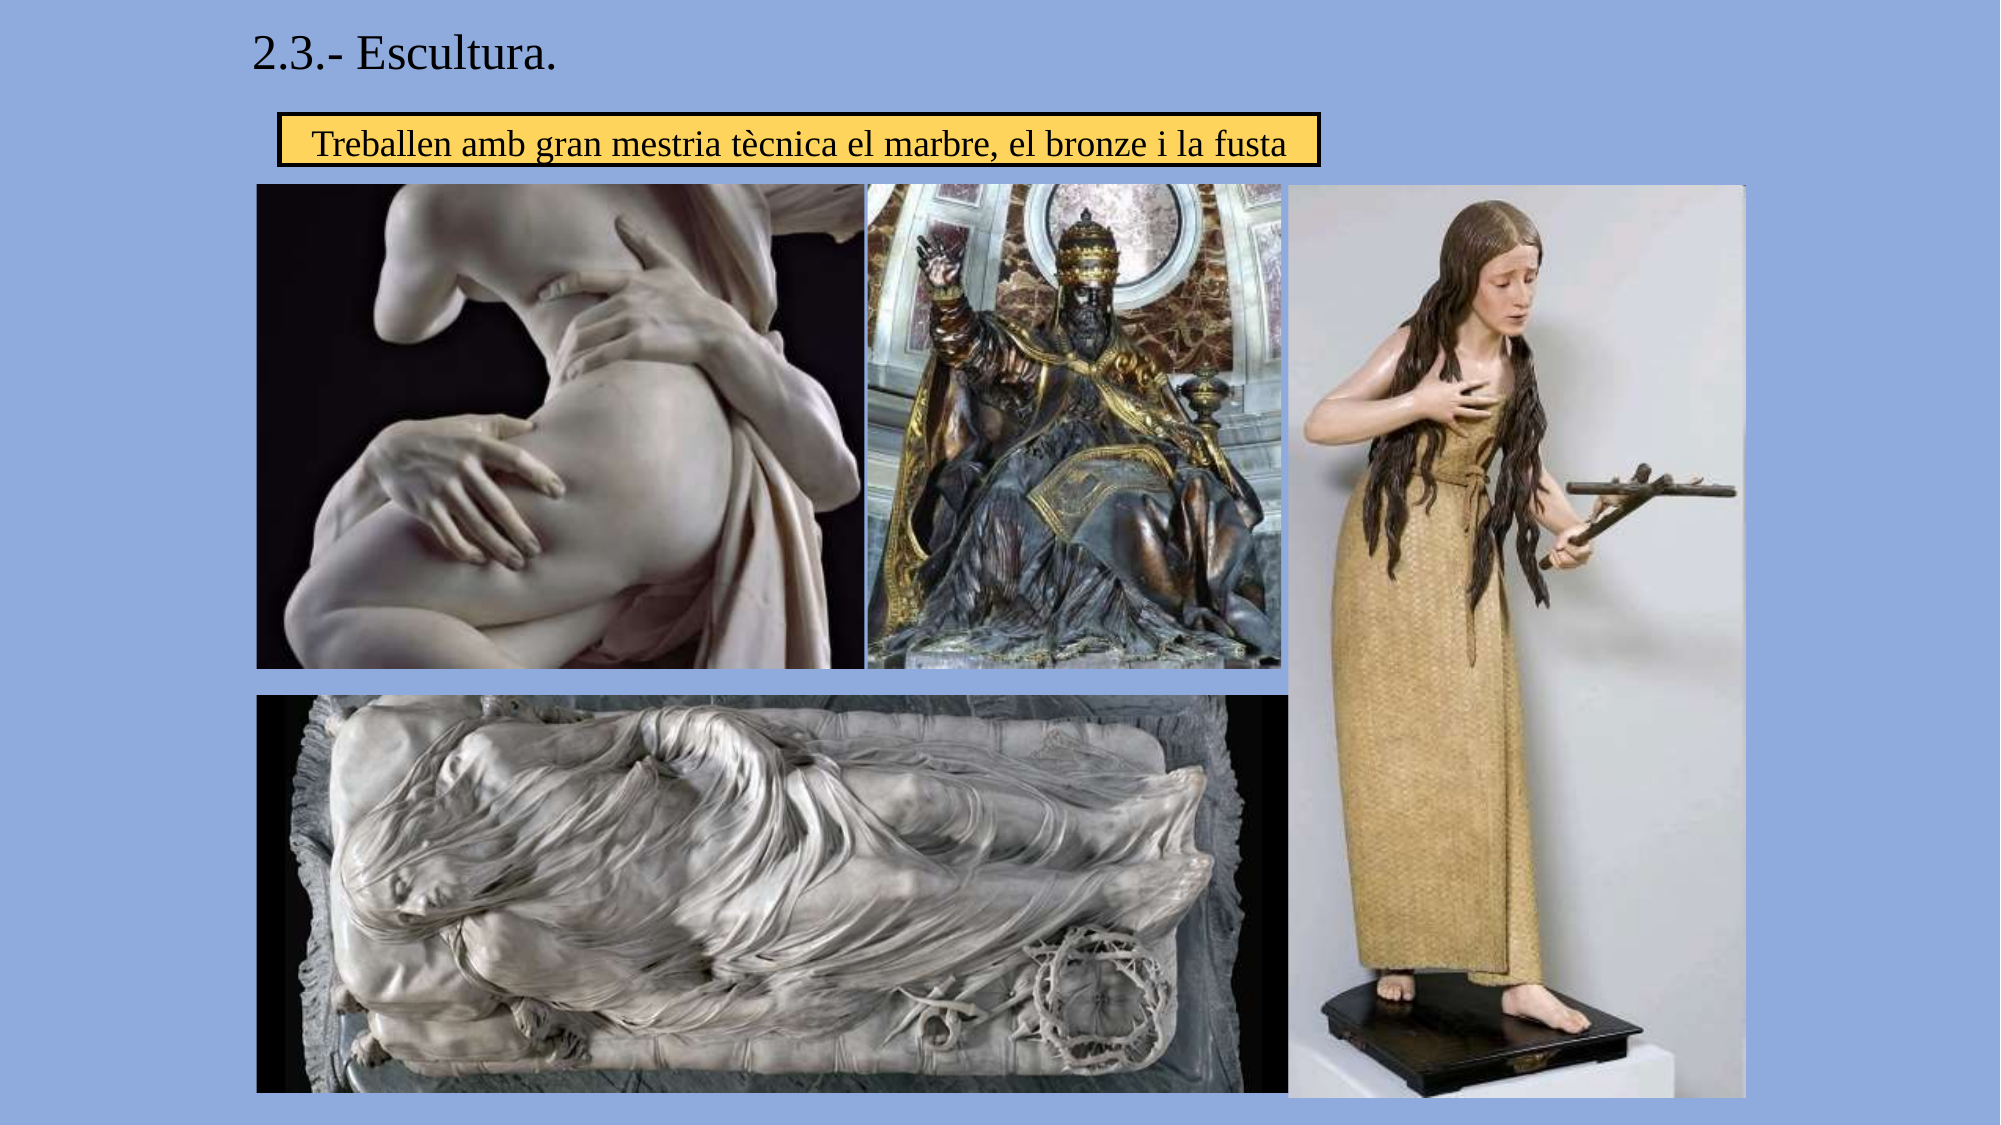

2.3.- Escultura.
Treballen amb gran mestria tècnica el marbre, el bronze i la fusta